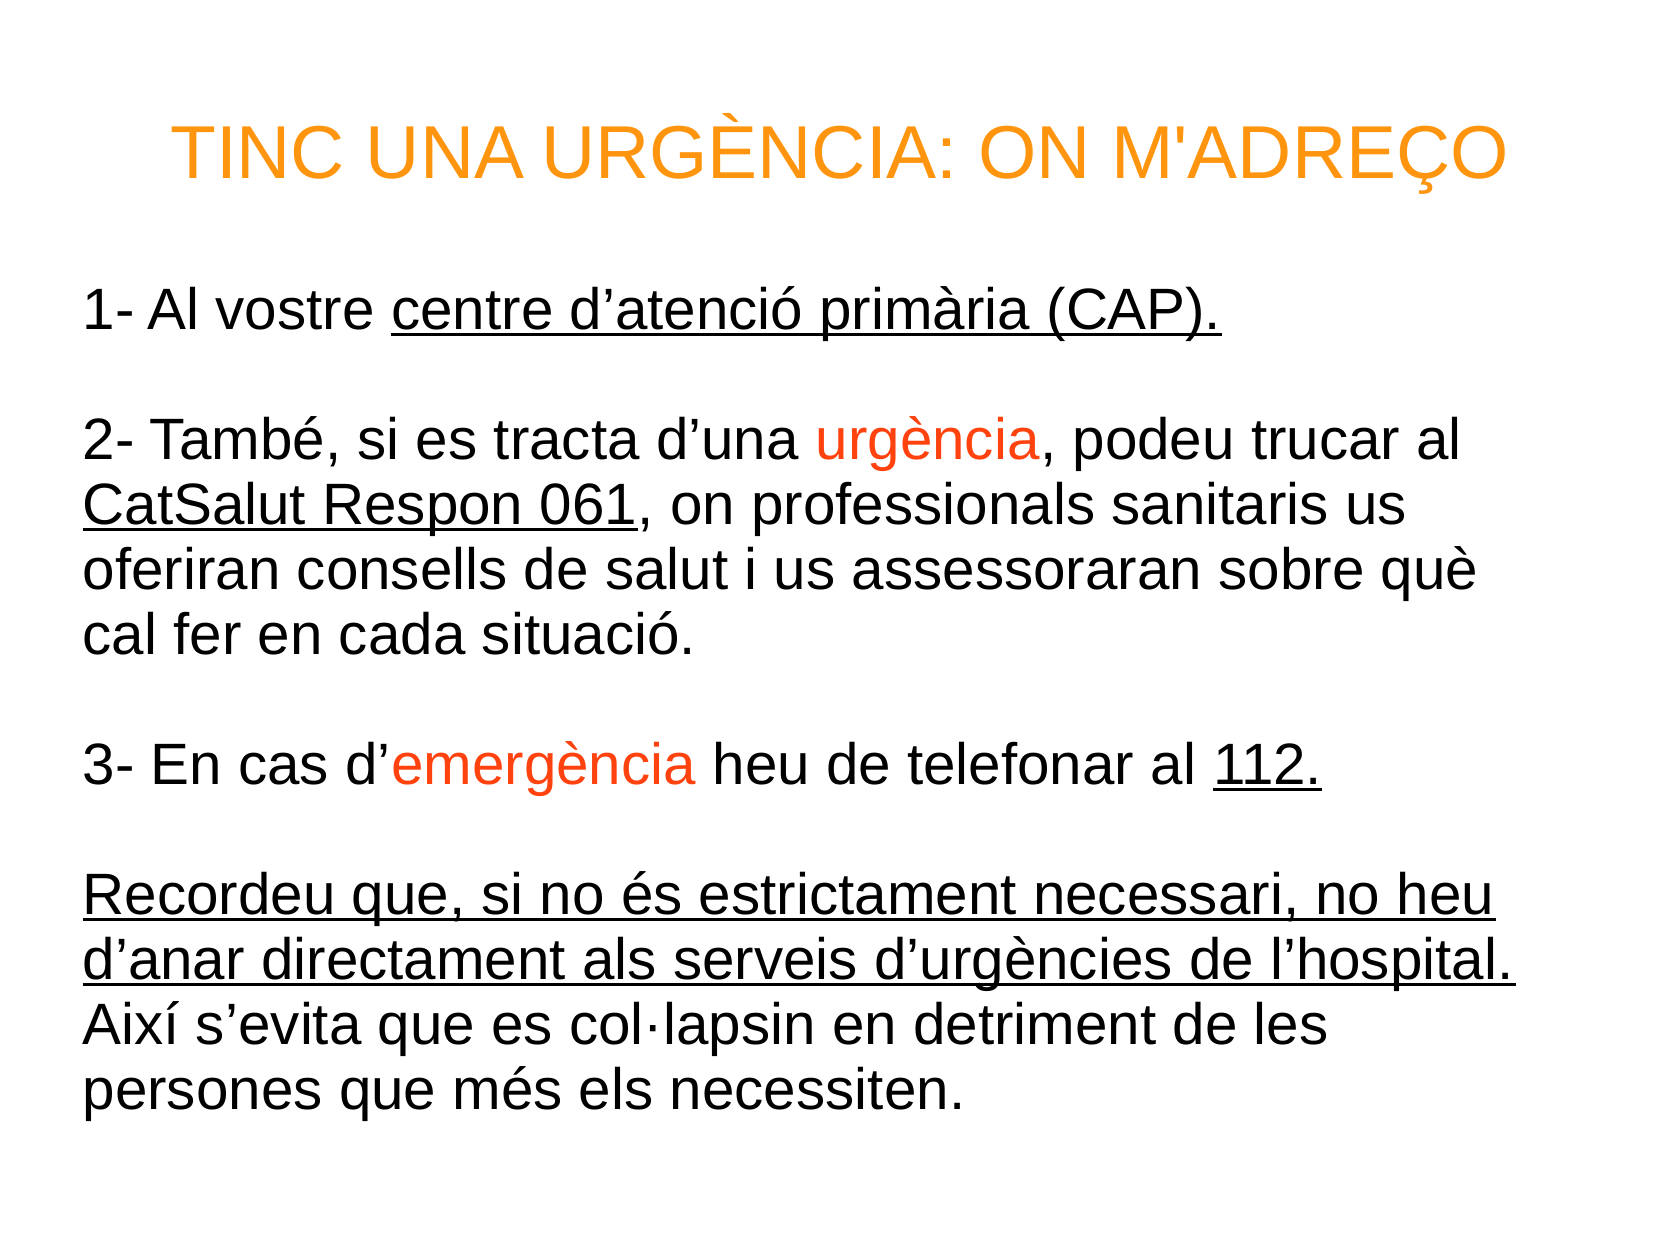

# TINC UNA URGÈNCIA: ON M'ADREÇO
1- Al vostre centre d’atenció primària (CAP).
2- També, si es tracta d’una urgència, podeu trucar al CatSalut Respon 061, on professionals sanitaris us oferiran consells de salut i us assessoraran sobre què cal fer en cada situació.
3- En cas d’emergència heu de telefonar al 112.
Recordeu que, si no és estrictament necessari, no heu d’anar directament als serveis d’urgències de l’hospital. Així s’evita que es col·lapsin en detriment de les persones que més els necessiten.